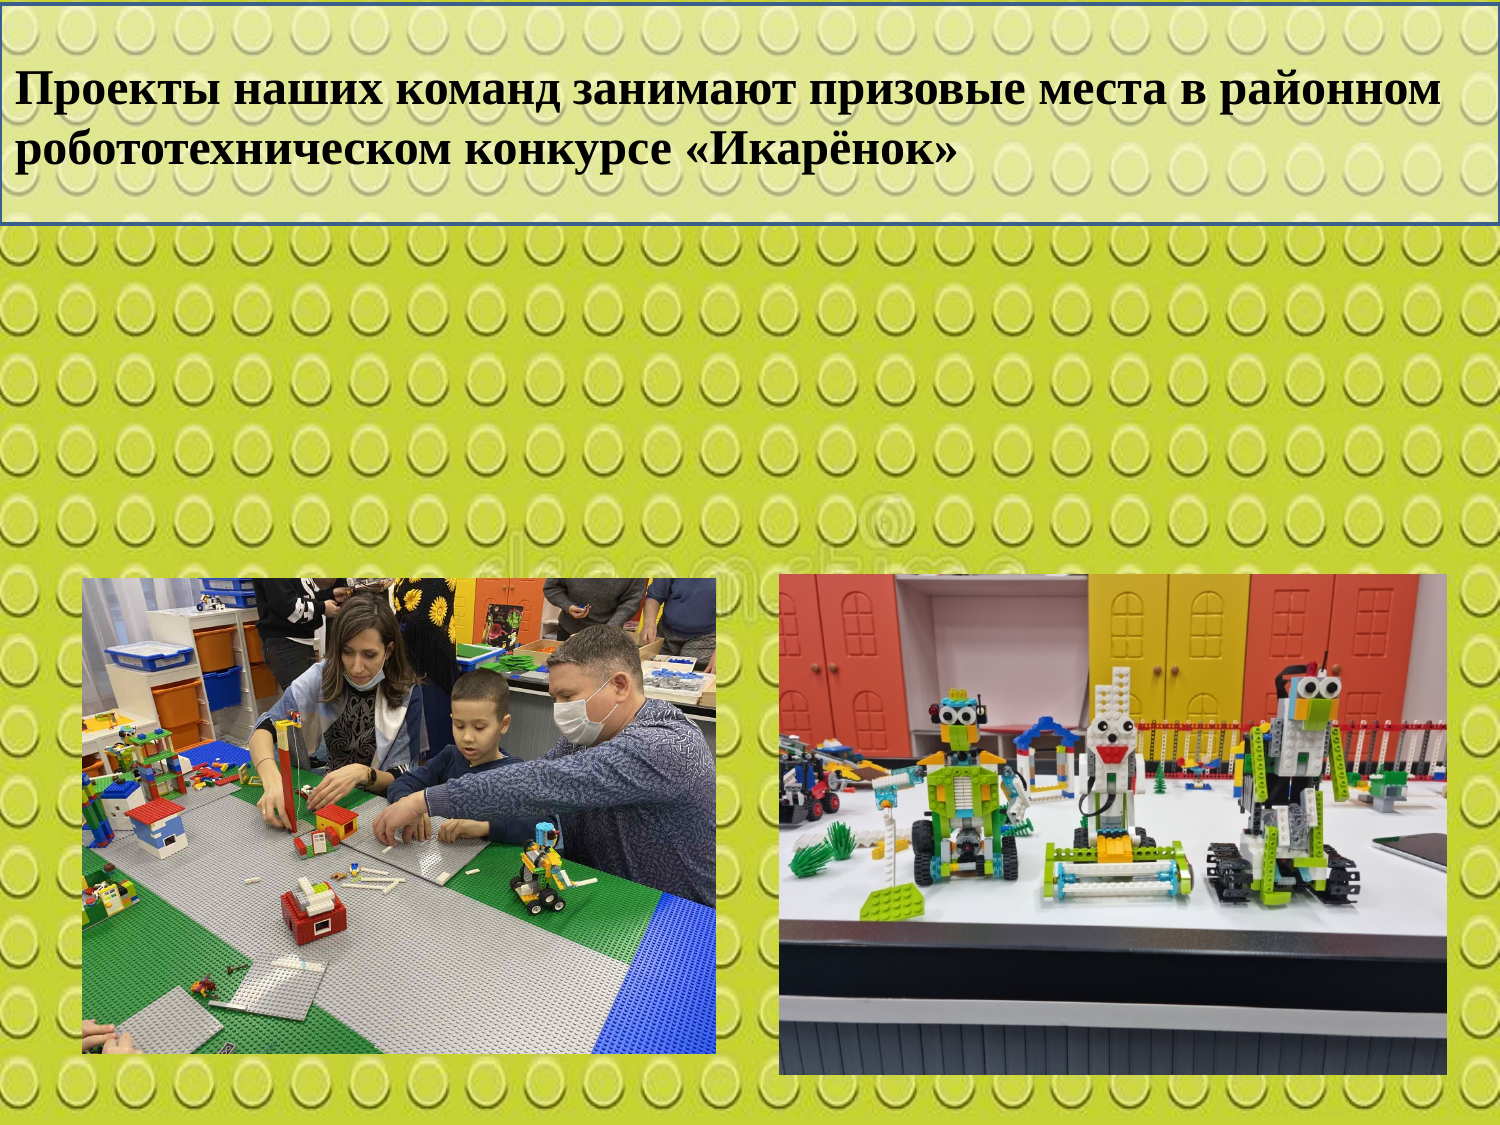

Проекты наших команд занимают призовые места в районном робототехническом конкурсе «Икарёнок»